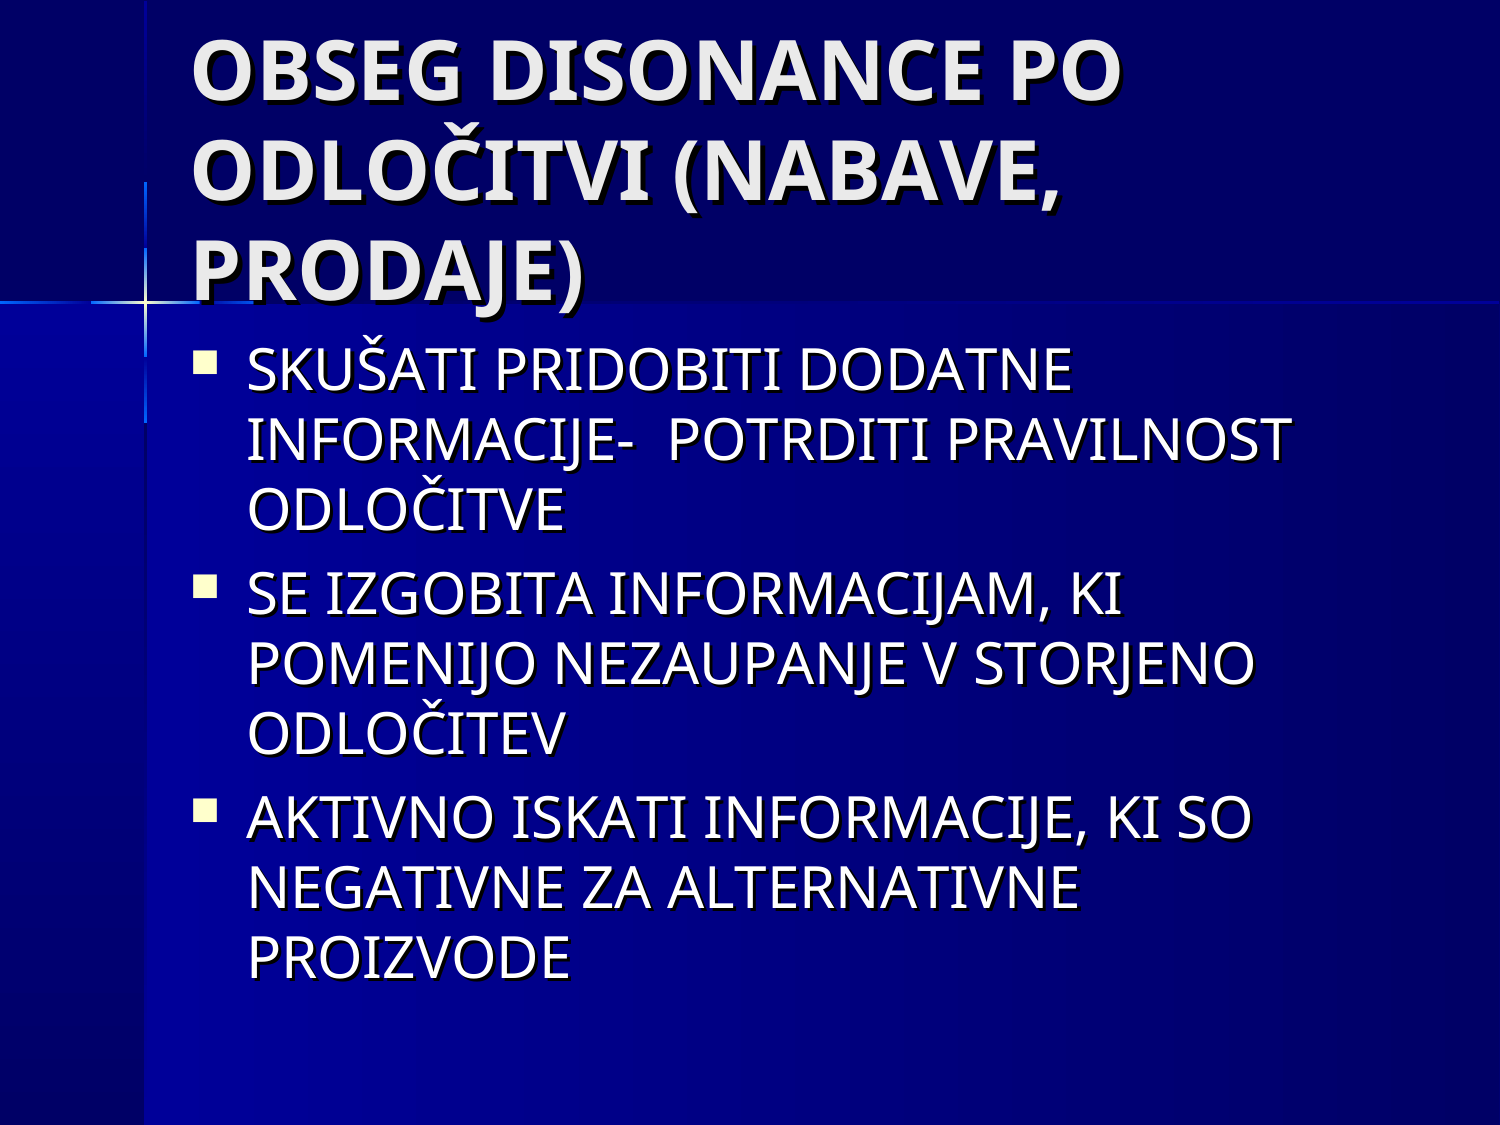

# OBSEG DISONANCE PO ODLOČITVI (NABAVE, PRODAJE)
SKUŠATI PRIDOBITI DODATNE INFORMACIJE- POTRDITI PRAVILNOST ODLOČITVE
SE IZGOBITA INFORMACIJAM, KI POMENIJO NEZAUPANJE V STORJENO ODLOČITEV
AKTIVNO ISKATI INFORMACIJE, KI SO NEGATIVNE ZA ALTERNATIVNE PROIZVODE